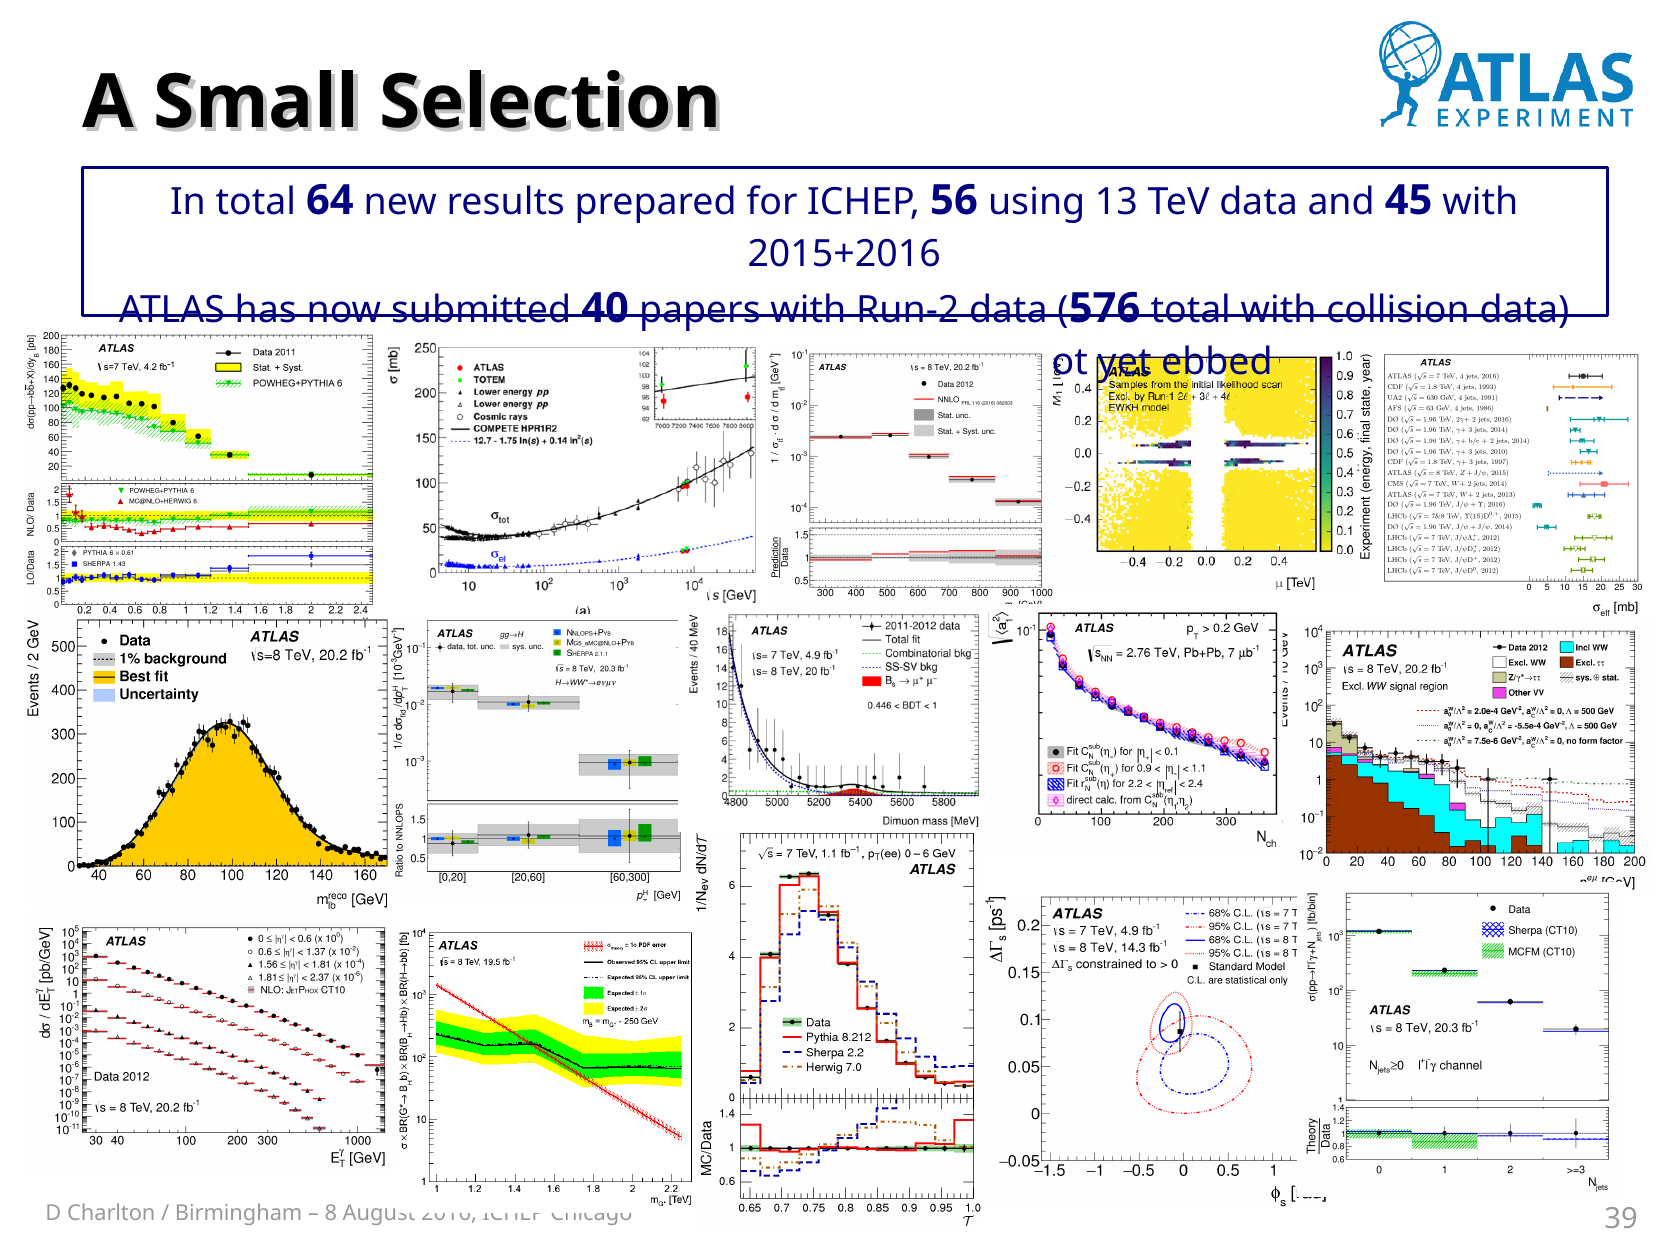

# A Small Selection
In total 64 new results prepared for ICHEP, 56 using 13 TeV data and 45 with 2015+2016
ATLAS has now submitted 40 papers with Run-2 data (576 total with collision data)
The flood-tide of Run-1 results has not yet ebbed